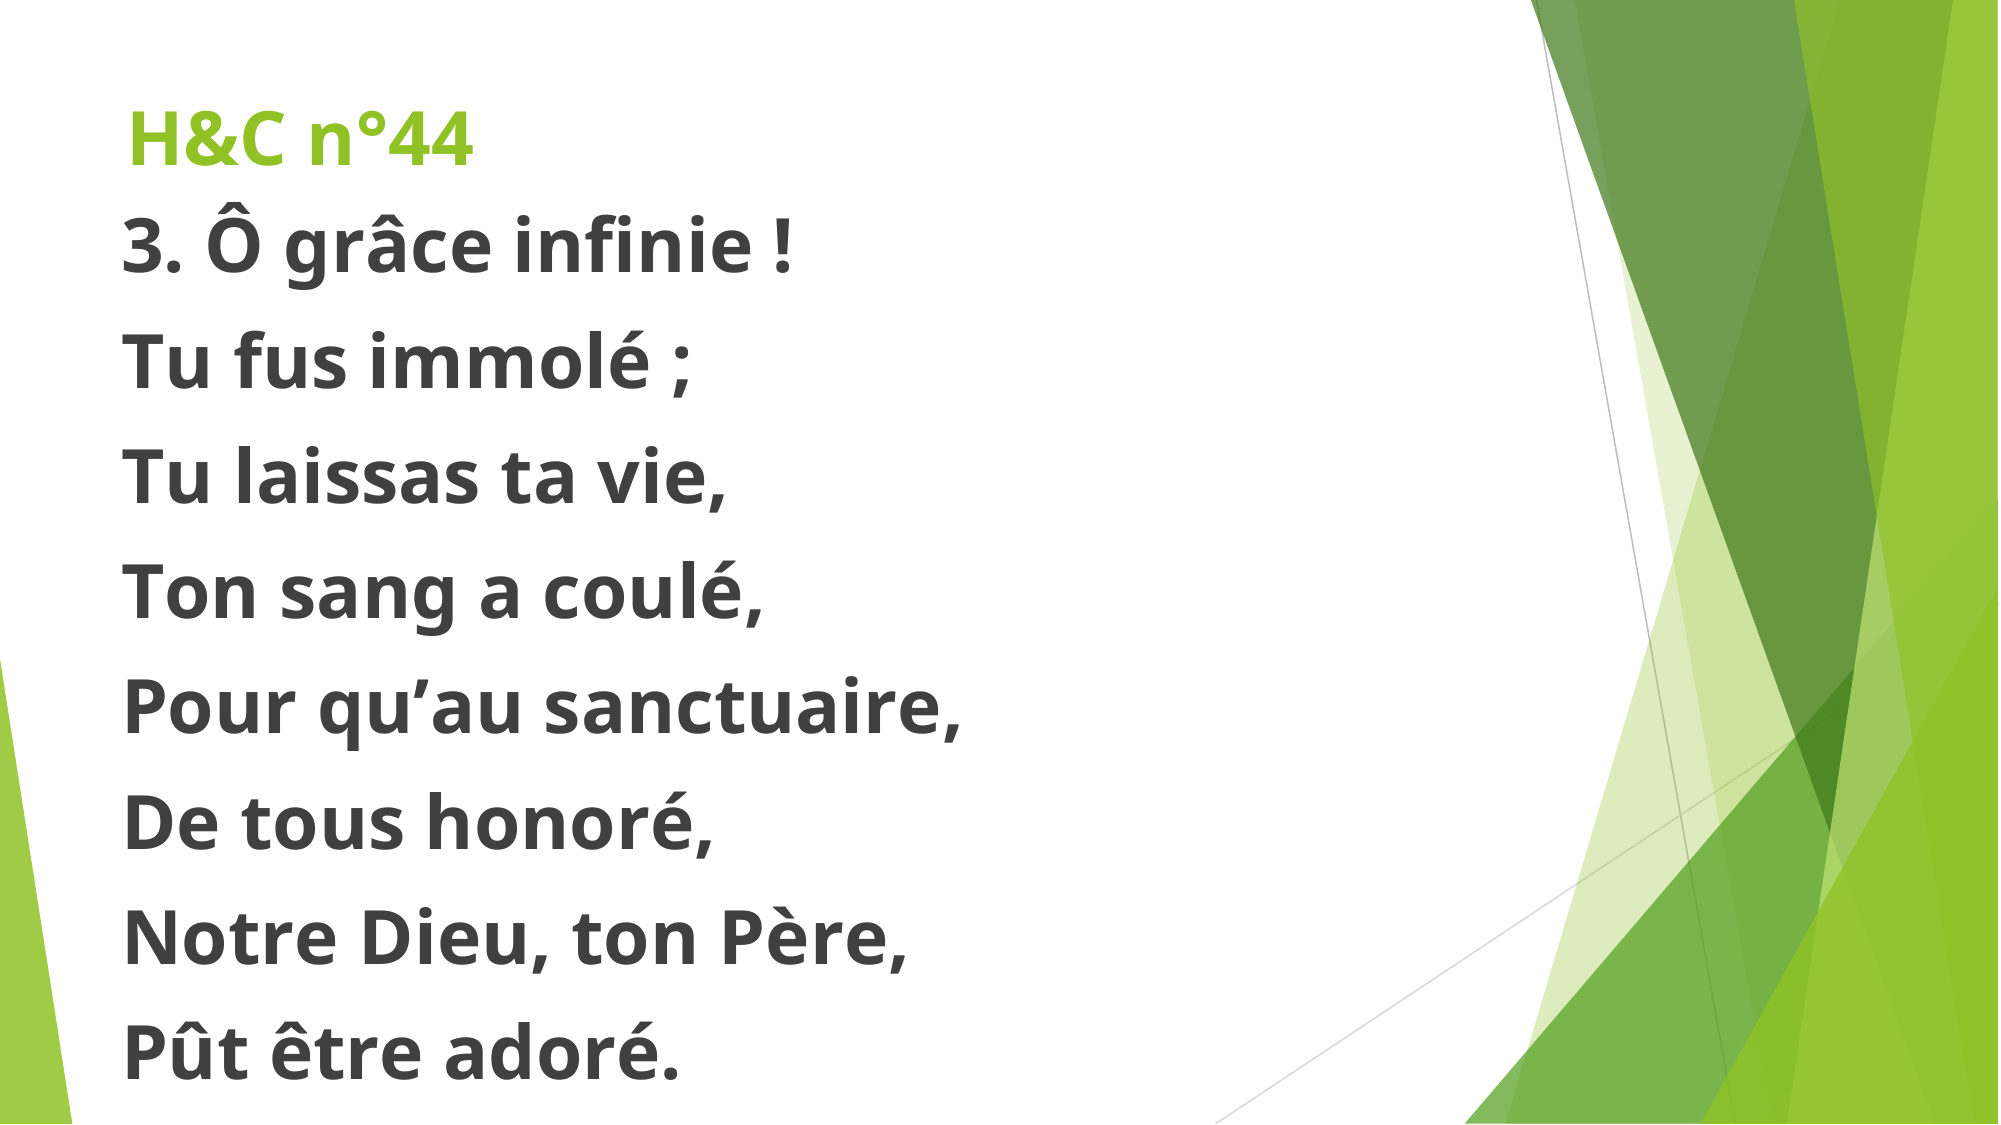

H&C n°44
3. Ô grâce infinie !
Tu fus immolé ;
Tu laissas ta vie,
Ton sang a coulé,
Pour qu’au sanctuaire,
De tous honoré,
Notre Dieu, ton Père,
Pût être adoré.